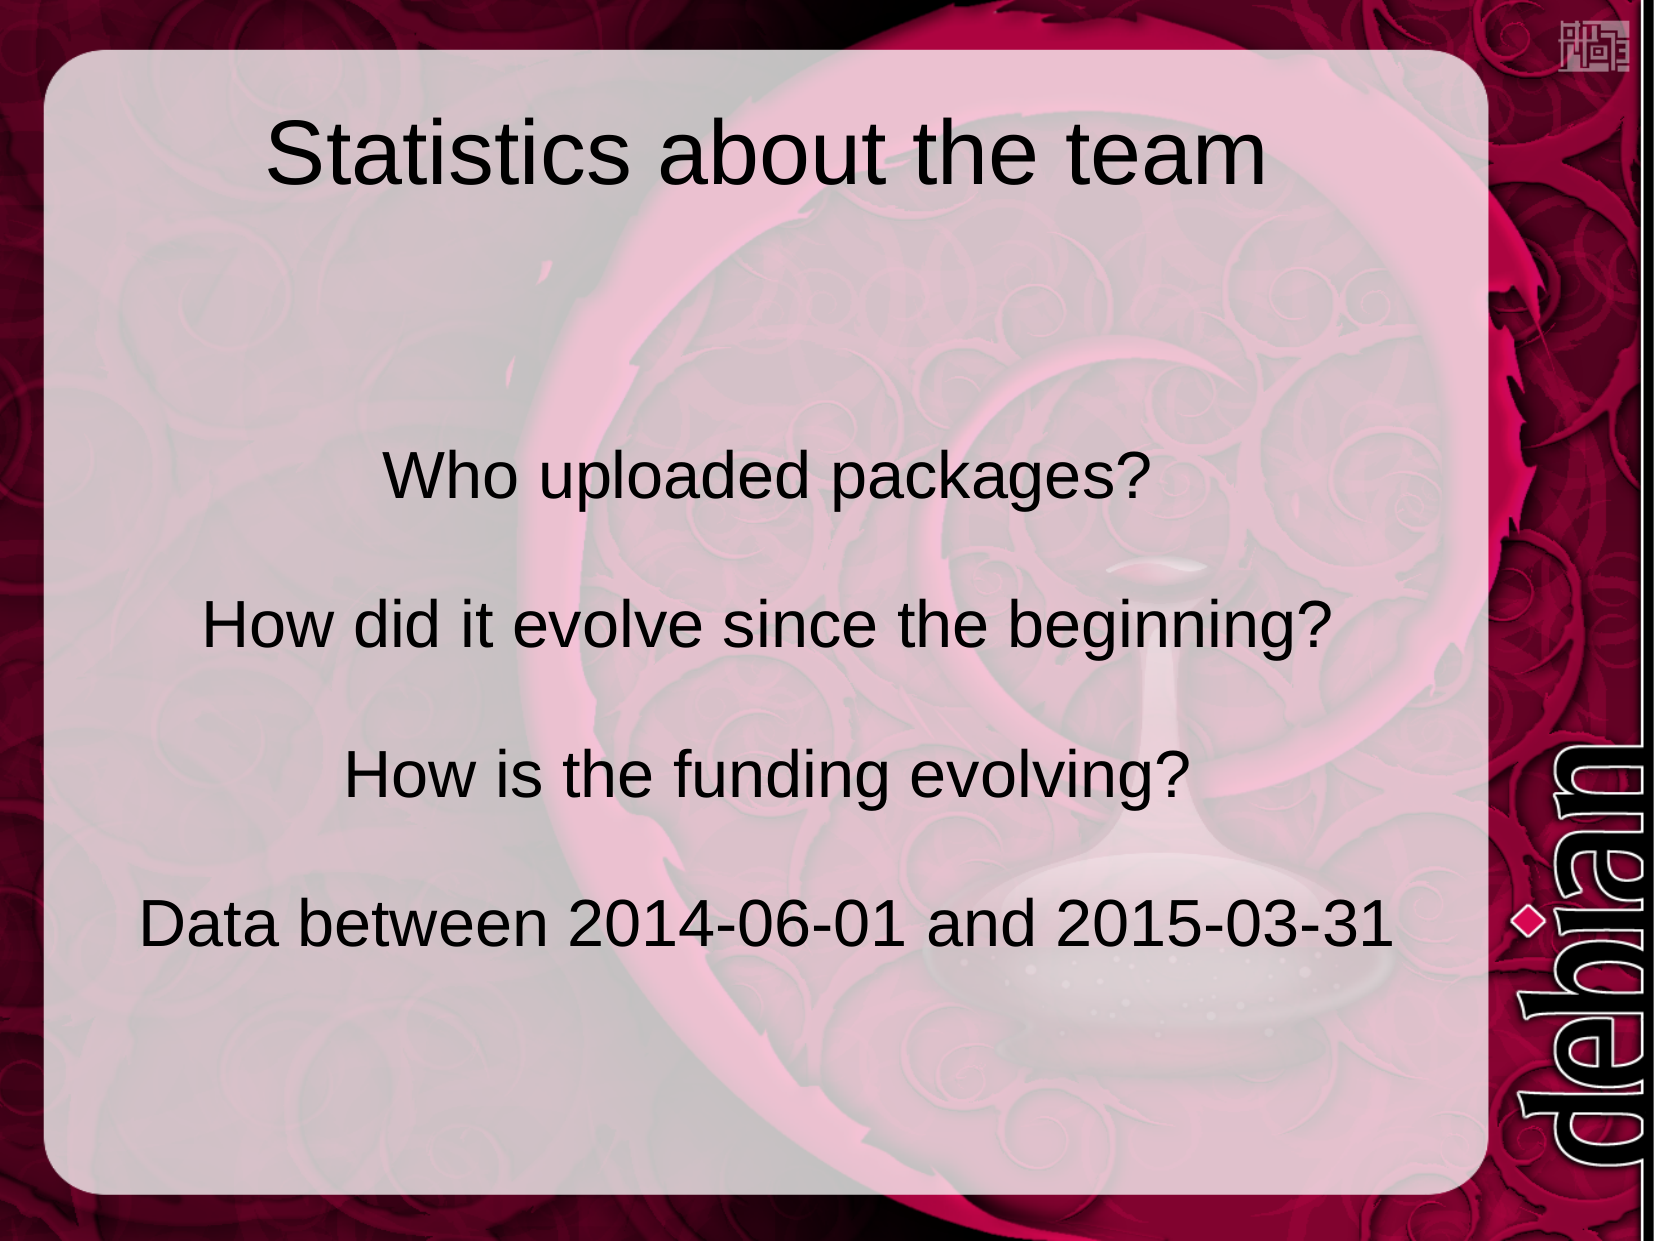

# Statistics about the team
Who uploaded packages?
How did it evolve since the beginning?
How is the funding evolving?
Data between 2014-06-01 and 2015-03-31